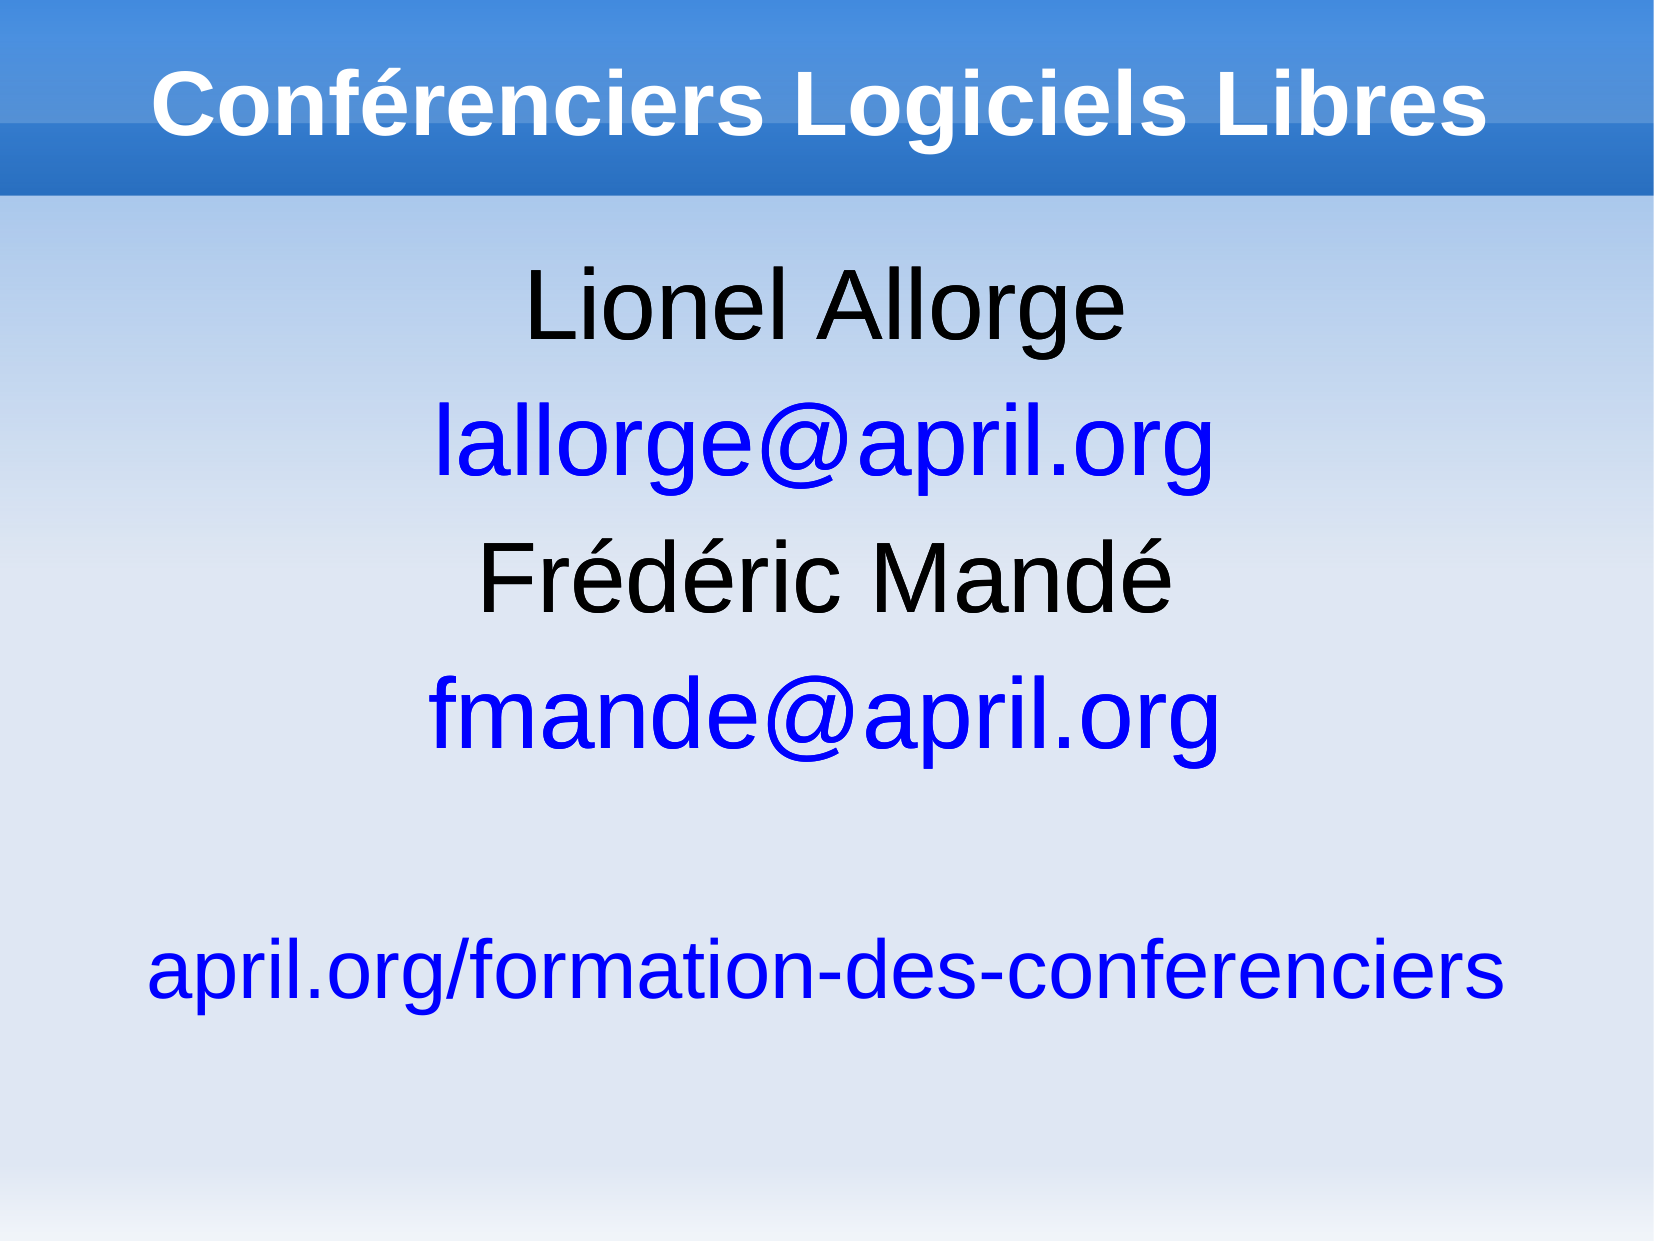

# Conférenciers Logiciels Libres
Lionel Allorge
lallorge@april.org
Frédéric Mandé
fmande@april.org
Lionel Allorge
lallorge@april.org
Frédéric Mandé
fmande@april.org
april.org/formation-des-conferenciers